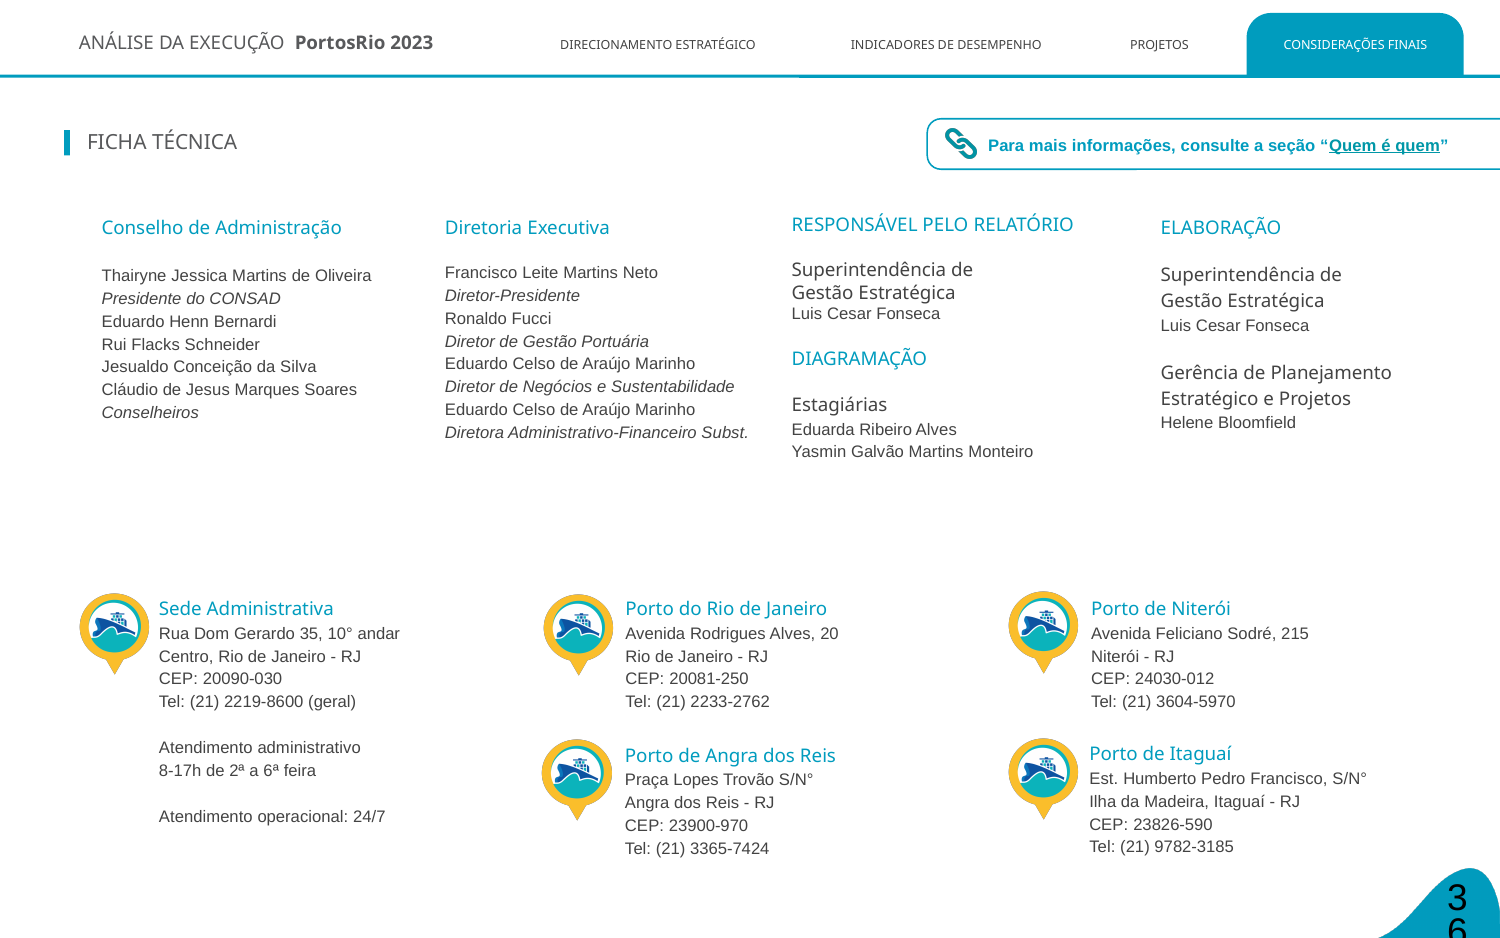

ANÁLISE DA EXECUÇÃO PortosRio 2023
DIRECIONAMENTO ESTRATÉGICO
INDICADORES DE DESEMPENHO
PROJETOS
CONSIDERAÇÕES FINAIS
FICHA TÉCNICA
Para mais informações, consulte a seção “Quem é quem”
Conselho de Administração
Thairyne Jessica Martins de Oliveira
Presidente do CONSAD
Eduardo Henn Bernardi
Rui Flacks Schneider
Jesualdo Conceição da Silva
Cláudio de Jesus Marques Soares
Conselheiros
Diretoria Executiva
Francisco Leite Martins Neto
Diretor-Presidente
Ronaldo Fucci
Diretor de Gestão Portuária
Eduardo Celso de Araújo Marinho
Diretor de Negócios e Sustentabilidade
Eduardo Celso de Araújo Marinho
Diretora Administrativo-Financeiro Subst.
RESPONSÁVEL PELO RELATÓRIO
Superintendência de
Gestão Estratégica
Luis Cesar Fonseca
DIAGRAMAÇÃO
Estagiárias
Eduarda Ribeiro Alves
Yasmin Galvão Martins Monteiro
ELABORAÇÃO
Superintendência de
Gestão Estratégica
Luis Cesar Fonseca
Gerência de Planejamento Estratégico e Projetos
Helene Bloomfield
Sede Administrativa
Rua Dom Gerardo 35, 10° andar
Centro, Rio de Janeiro - RJ
CEP: 20090-030
Tel: (21) 2219-8600 (geral)
Atendimento administrativo
8-17h de 2ª a 6ª feira
Atendimento operacional: 24/7
Porto do Rio de Janeiro
Avenida Rodrigues Alves, 20
Rio de Janeiro - RJ
CEP: 20081-250
Tel: (21) 2233-2762
Porto de Niterói
Avenida Feliciano Sodré, 215
Niterói - RJ
CEP: 24030-012
Tel: (21) 3604-5970
Porto de Itaguaí
Est. Humberto Pedro Francisco, S/N°
Ilha da Madeira, Itaguaí - RJ
CEP: 23826-590
Tel: (21) 9782-3185
Porto de Angra dos Reis
Praça Lopes Trovão S/N°
Angra dos Reis - RJ
CEP: 23900-970
Tel: (21) 3365-7424